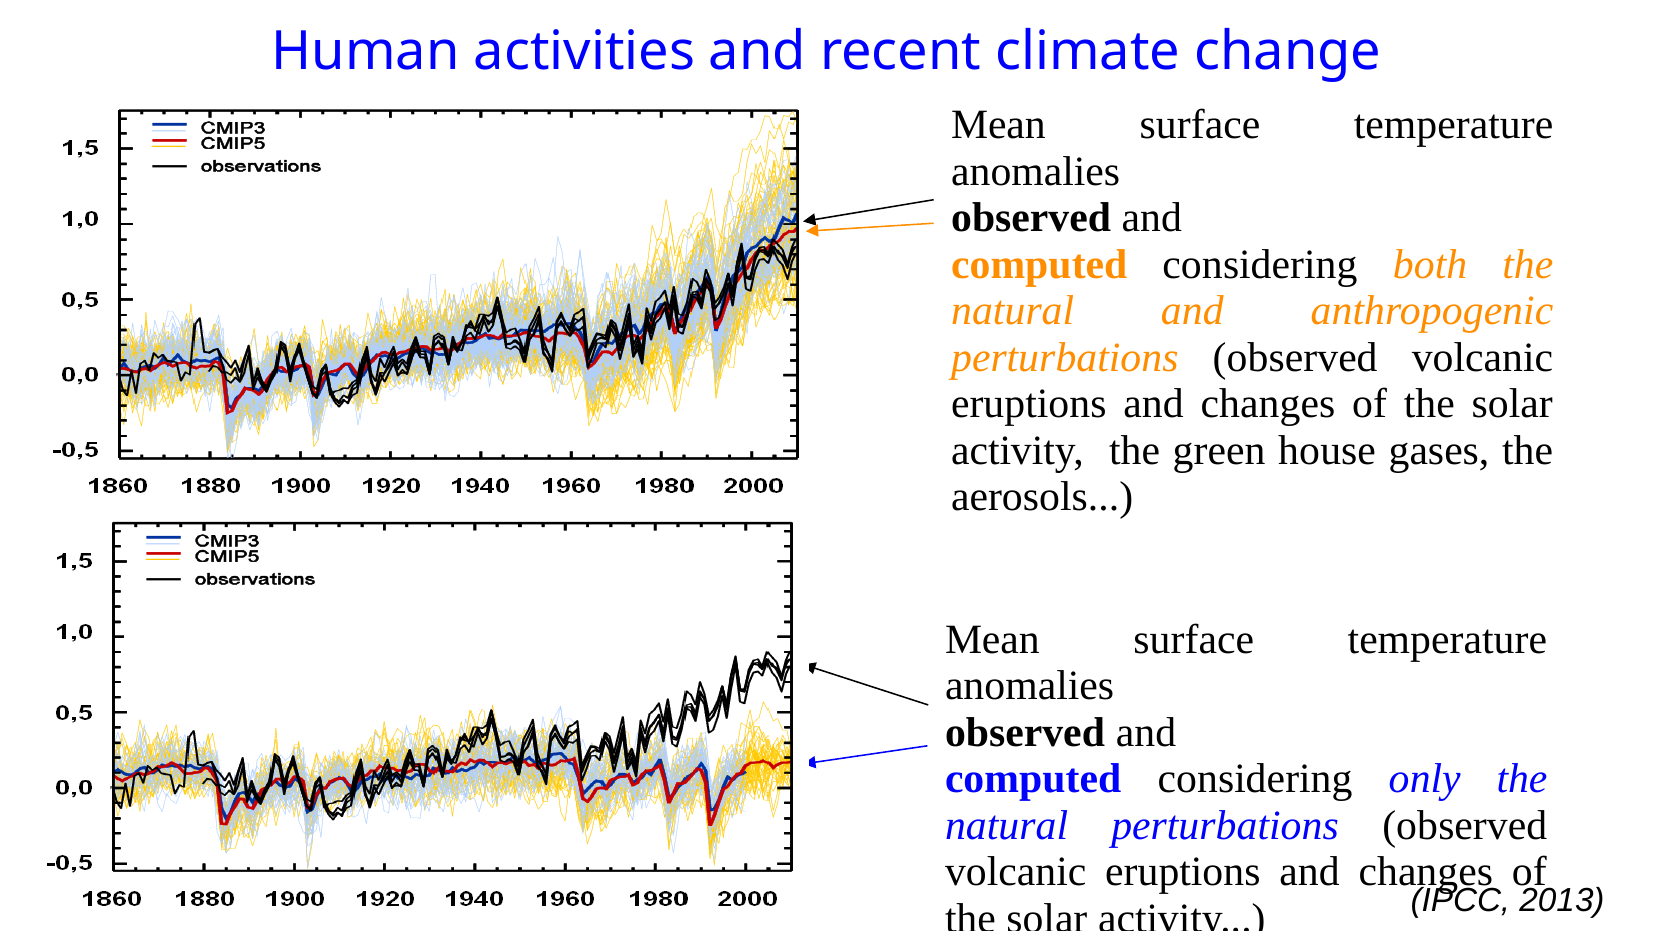

Human activities and recent climate change
Mean surface temperature anomalies
observed and
computed considering both the natural and anthropogenic perturbations (observed volcanic eruptions and changes of the solar activity, the green house gases, the aerosols...)
Mean surface temperature anomalies
observed and
computed considering only the natural perturbations (observed volcanic eruptions and changes of the solar activity...)
(IPCC, 2013)